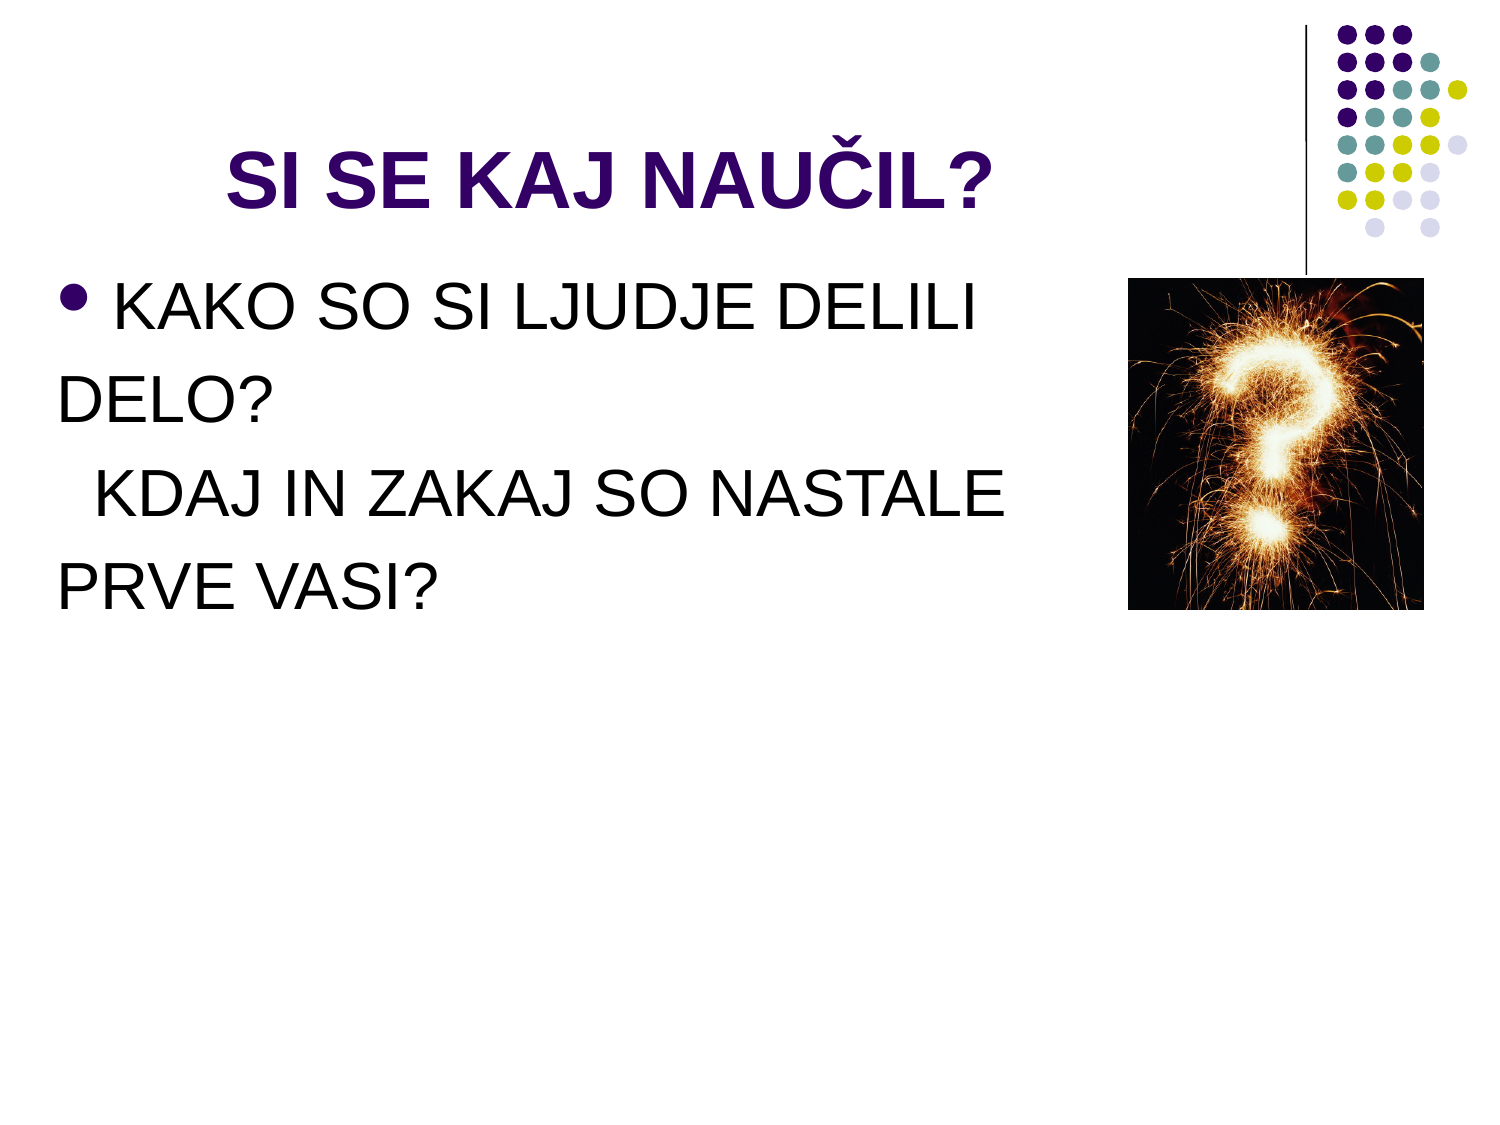

# SI SE KAJ NAUČIL?
KAKO SO SI LJUDJE DELILI
DELO?
 KDAJ IN ZAKAJ SO NASTALE
PRVE VASI?